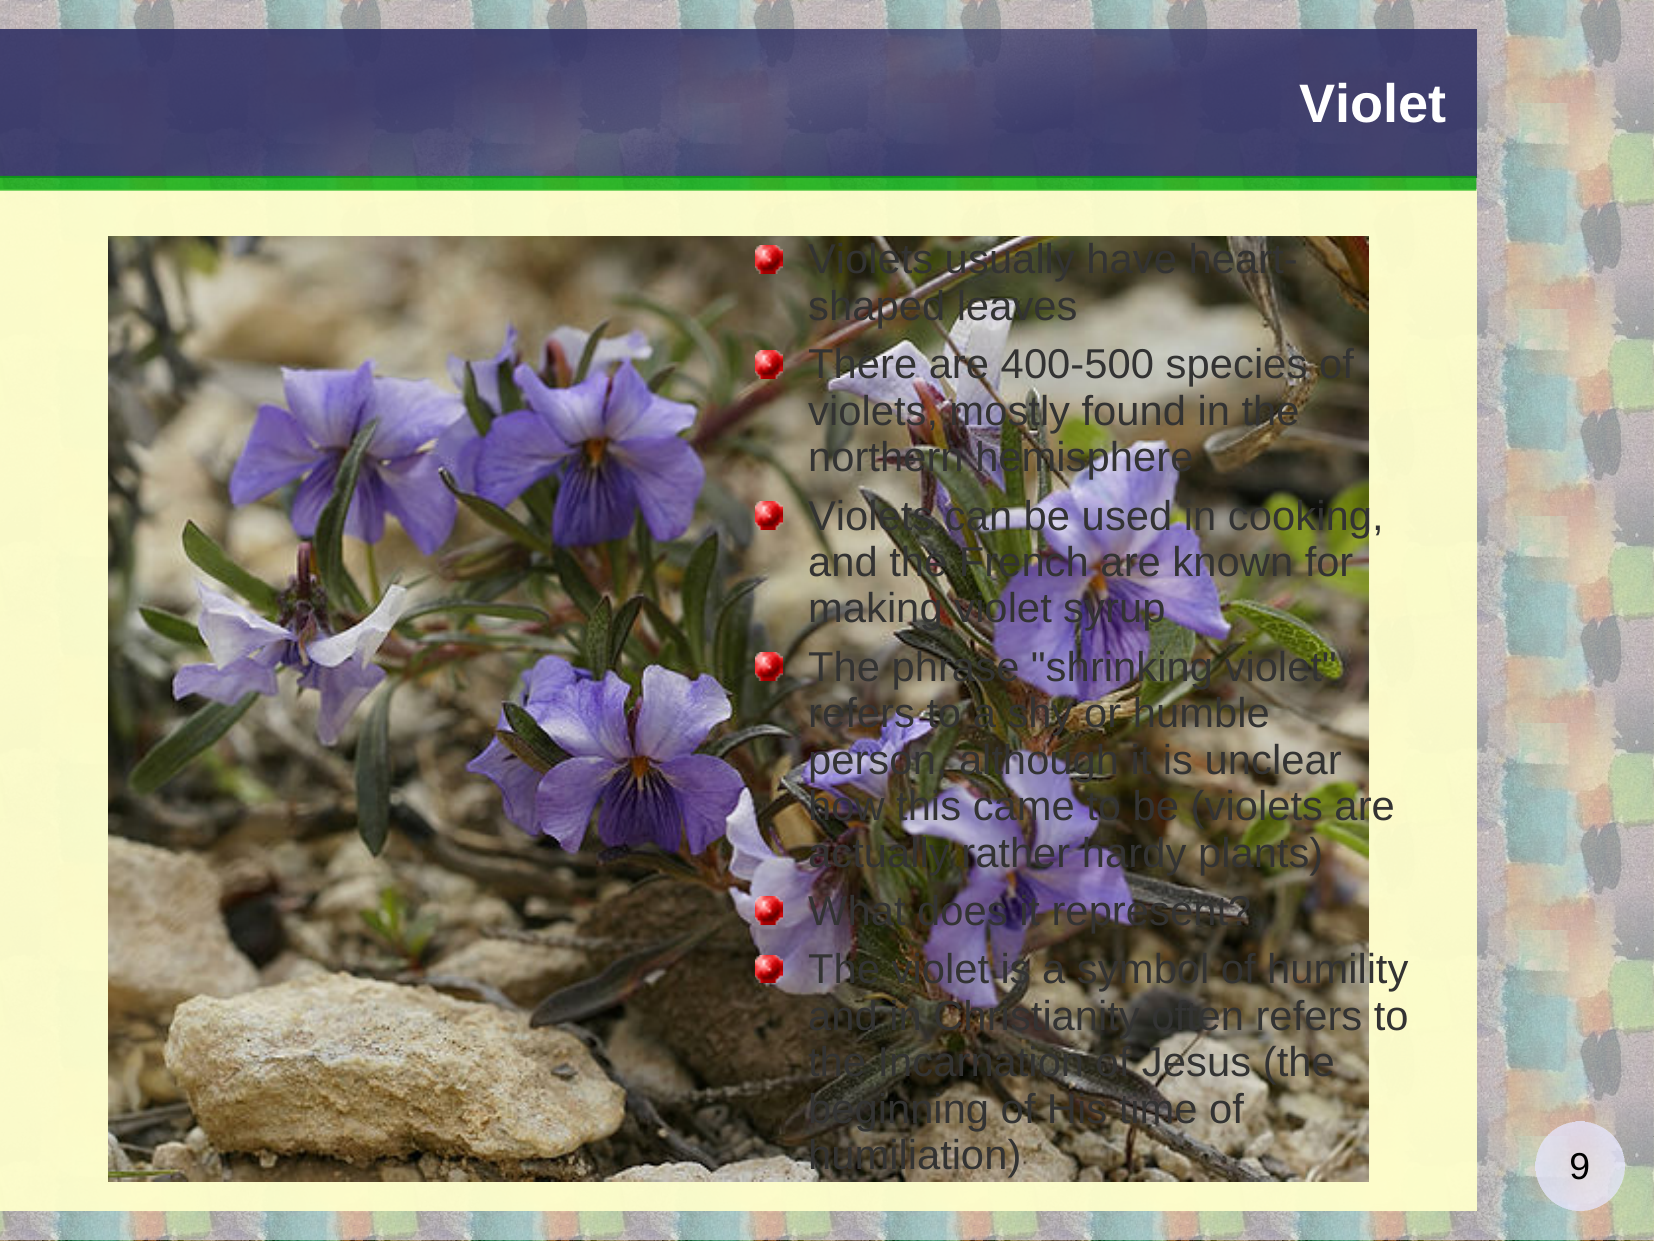

# Violet
Violets usually have heart-shaped leaves
There are 400-500 species of violets, mostly found in the northern hemisphere
Violets can be used in cooking, and the French are known for making violet syrup
The phrase "shrinking violet" refers to a shy or humble person, although it is unclear how this came to be (violets are actually rather hardy plants)
What does it represent?
The violet is a symbol of humility and in Christianity often refers to the Incarnation of Jesus (the beginning of His time of humiliation)